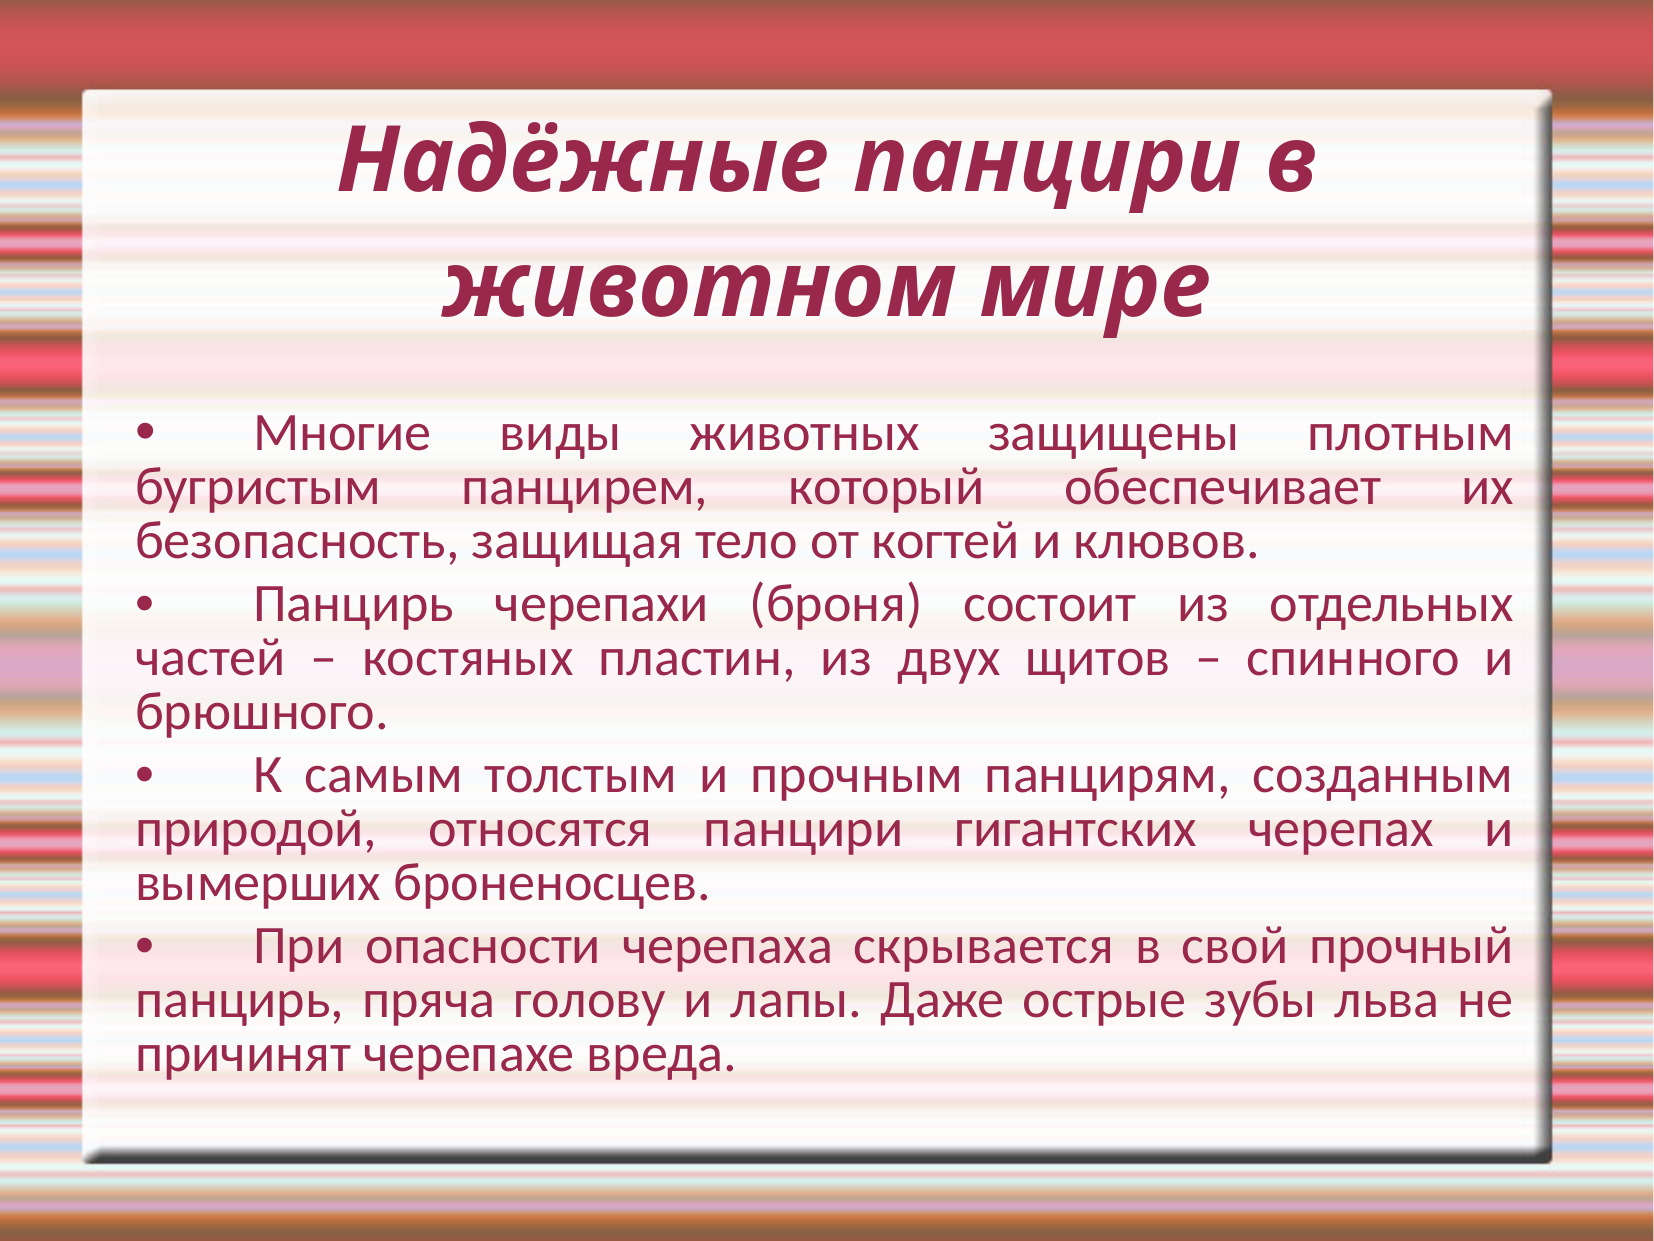

# Надёжные панцири в животном мире
•	Многие виды животных защищены плотным бугристым панцирем, который обеспечивает их безопасность, защищая тело от когтей и клювов.
•	Панцирь черепахи (броня) состоит из отдельных частей – костяных пластин, из двух щитов – спинного и брюшного.
•	К самым толстым и прочным панцирям, созданным природой, относятся панцири гигантских черепах и вымерших броненосцев.
•	При опасности черепаха скрывается в свой прочный панцирь, пряча голову и лапы. Даже острые зубы льва не причинят черепахе вреда.